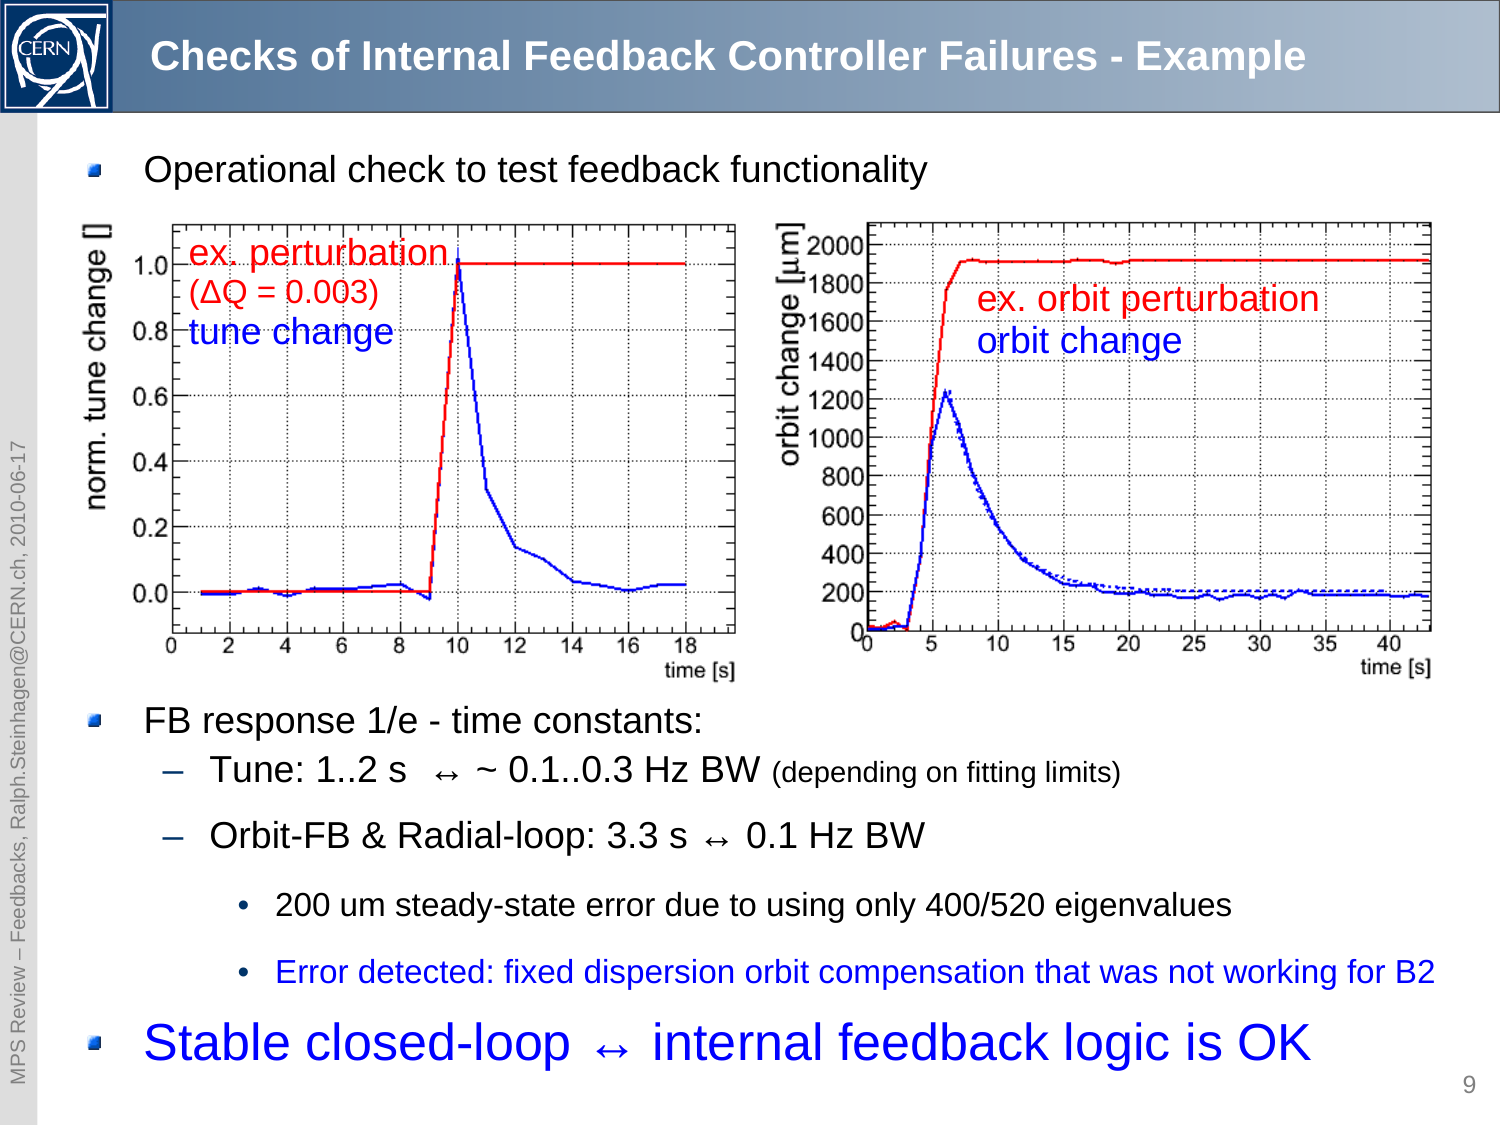

# Checks of Internal Feedback Controller Failures - Example
Operational check to test feedback functionality
FB response 1/e - time constants:
Tune: 1..2 s ↔ ~ 0.1..0.3 Hz BW (depending on fitting limits)
Orbit-FB & Radial-loop: 3.3 s ↔ 0.1 Hz BW
200 um steady-state error due to using only 400/520 eigenvalues
Error detected: fixed dispersion orbit compensation that was not working for B2
Stable closed-loop ↔ internal feedback logic is OK
ex. perturbation
(ΔQ = 0.003)
tune change
ex. orbit perturbation
orbit change